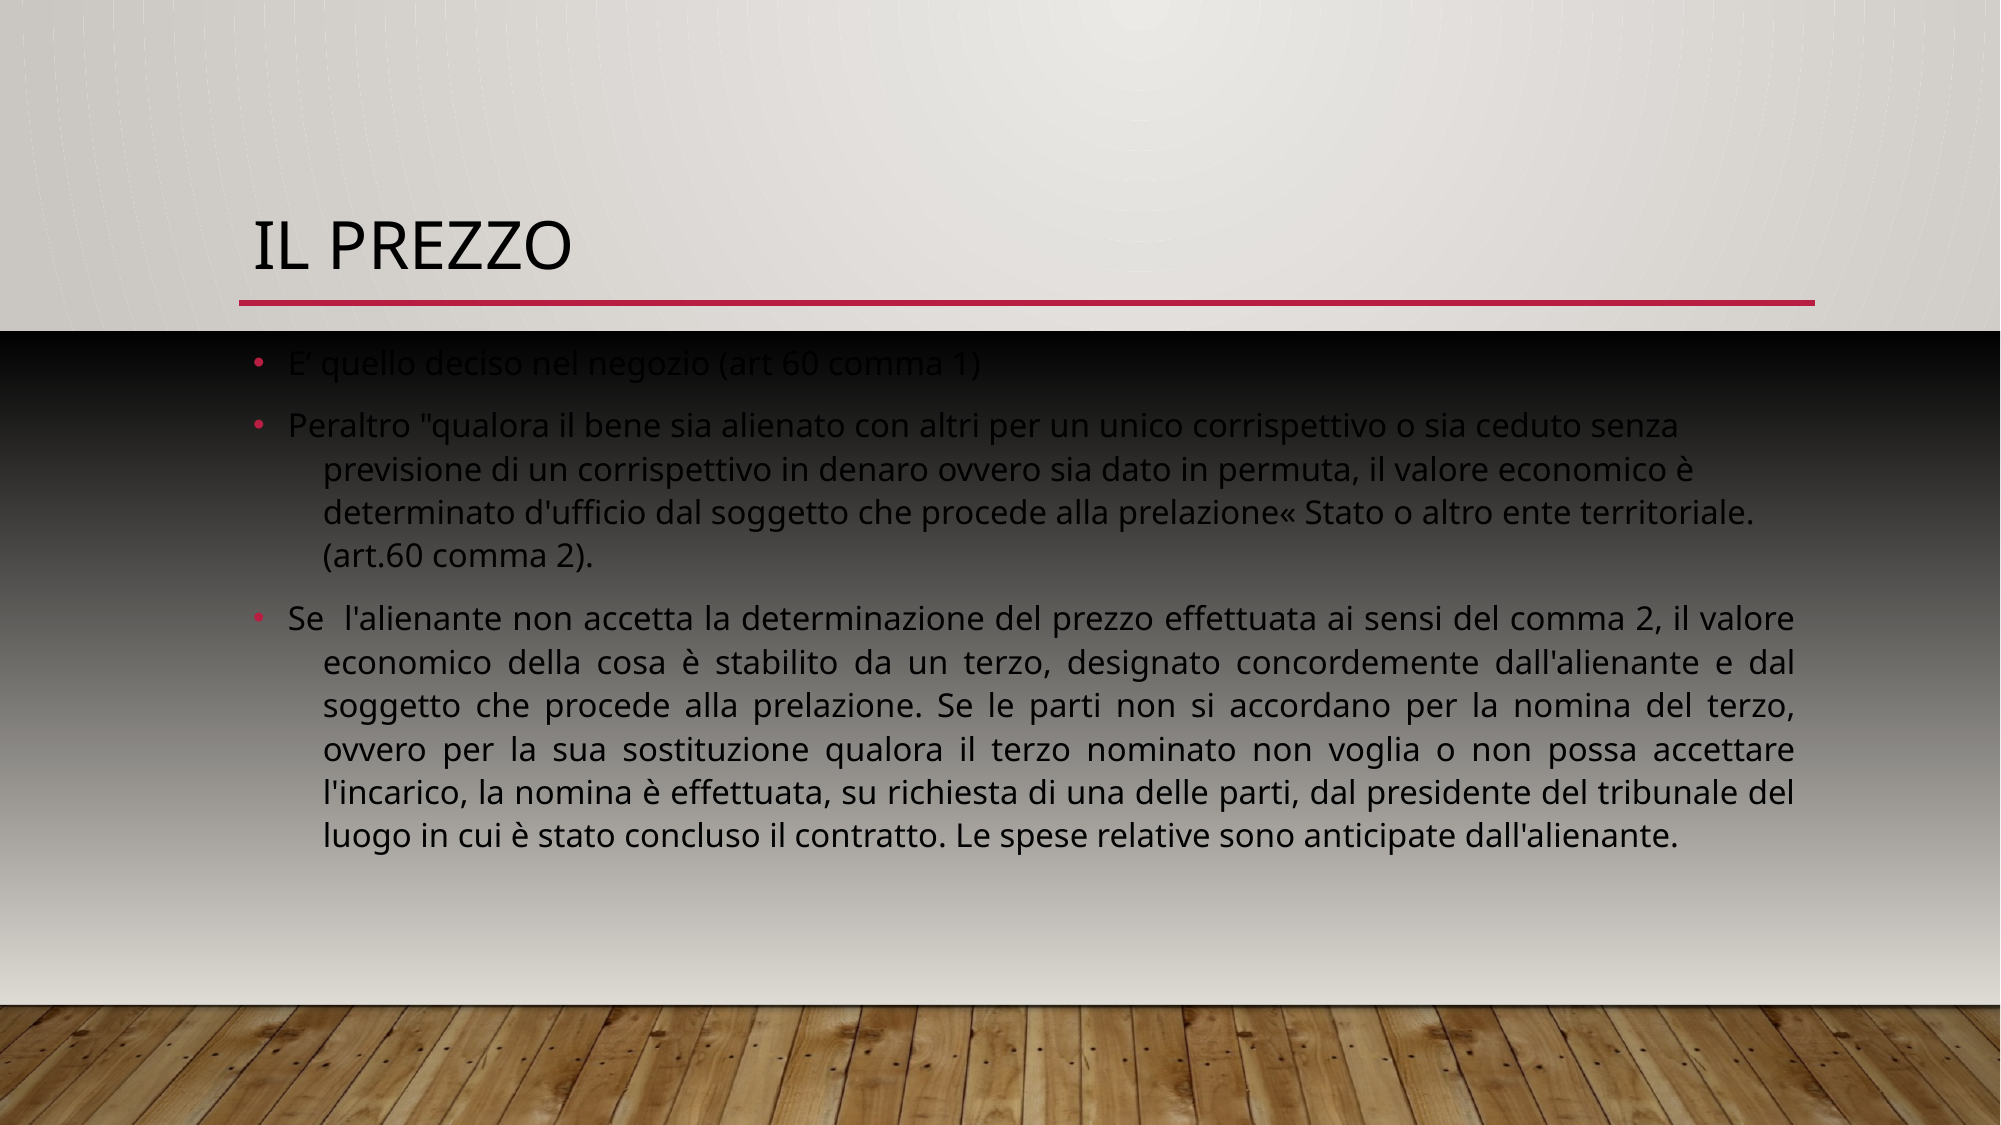

# Il prezzo
E’ quello deciso nel negozio (art 60 comma 1)
Peraltro "qualora il bene sia alienato con altri per un unico corrispettivo o sia ceduto senza previsione di un corrispettivo in denaro ovvero sia dato in permuta, il valore economico è determinato d'ufficio dal soggetto che procede alla prelazione« Stato o altro ente territoriale. (art.60 comma 2).
Se l'alienante non accetta la determinazione del prezzo effettuata ai sensi del comma 2, il valore economico della cosa è stabilito da un terzo, designato concordemente dall'alienante e dal soggetto che procede alla prelazione. Se le parti non si accordano per la nomina del terzo, ovvero per la sua sostituzione qualora il terzo nominato non voglia o non possa accettare l'incarico, la nomina è effettuata, su richiesta di una delle parti, dal presidente del tribunale del luogo in cui è stato concluso il contratto. Le spese relative sono anticipate dall'alienante.